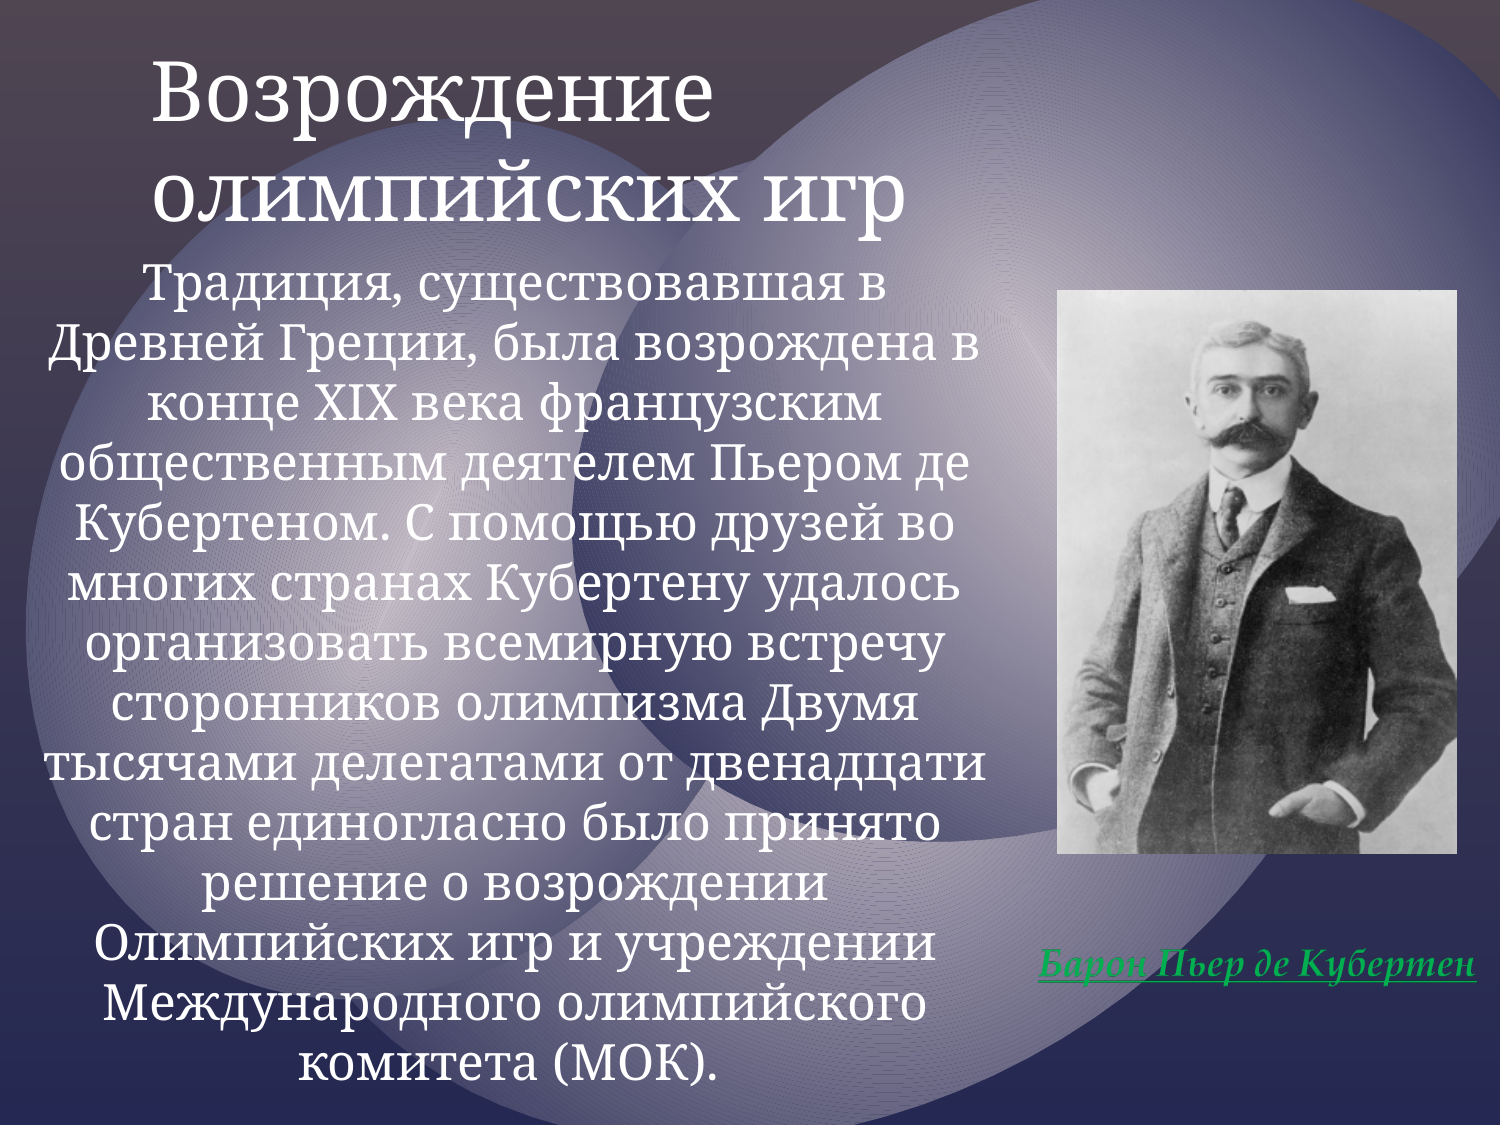

Возрождение
олимпийских игр
# Традиция, существовавшая в Древней Греции, была возрождена в конце XIX века французским общественным деятелем Пьером де Кубертеном. С помощью друзей во многих странах Кубертену удалось организовать всемирную встречу сторонников олимпизма Двумя тысячами делегатами от двенадцати стран единогласно было принято решение о возрождении Олимпийских игр и учреждении Международного олимпийского комитета (МОК).